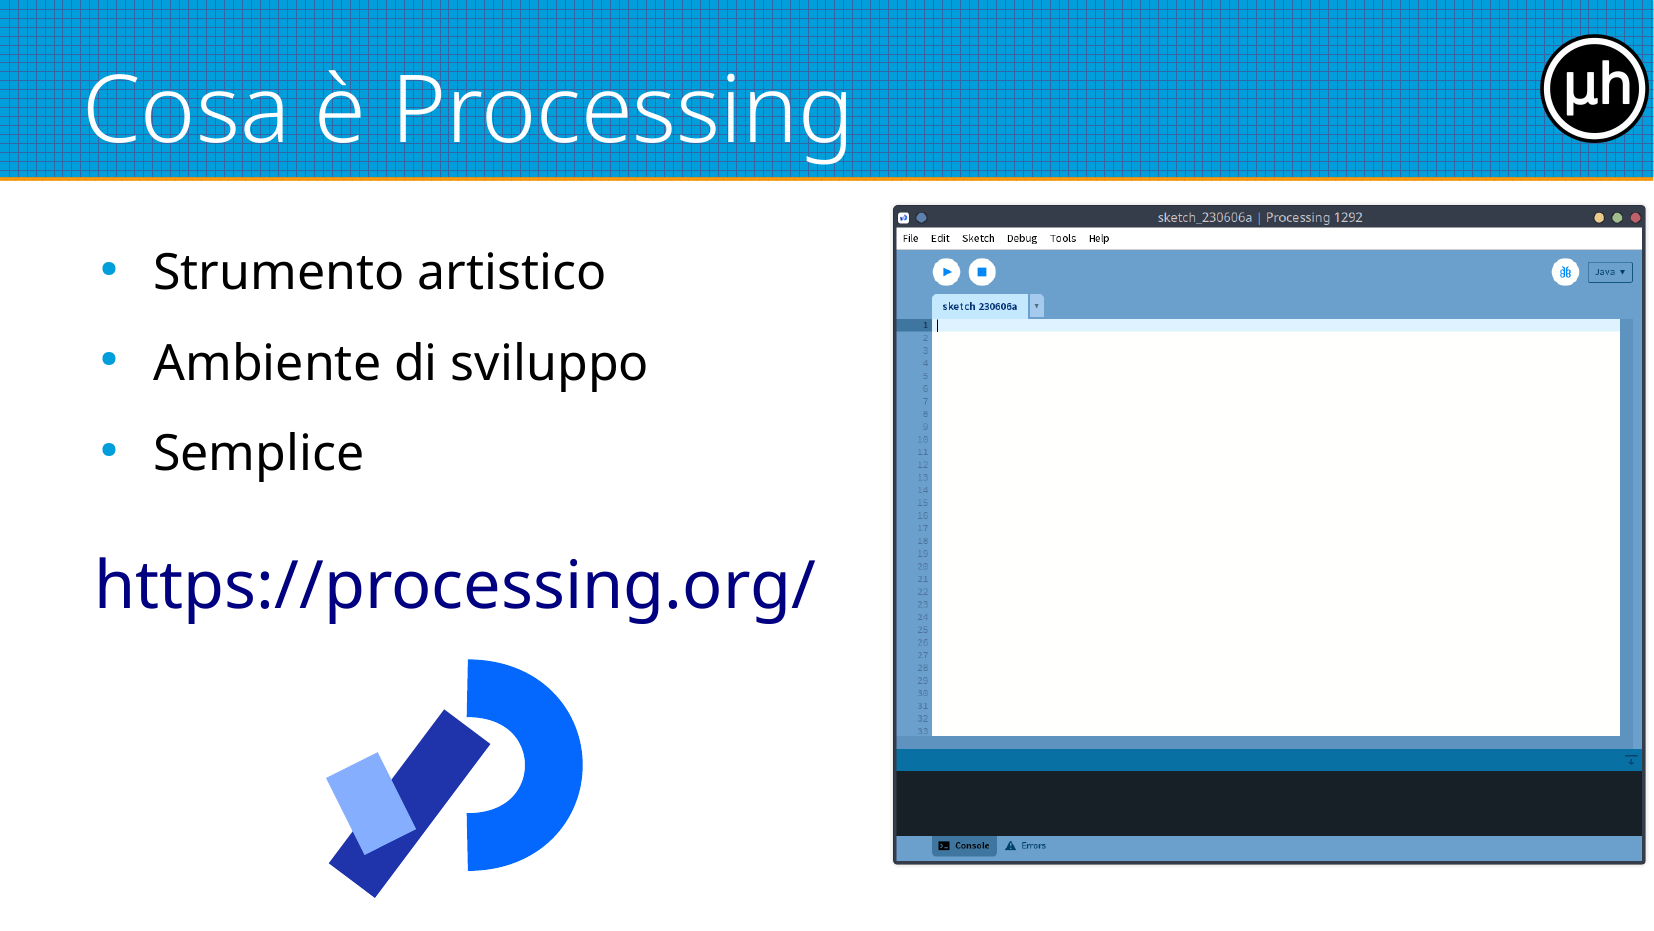

# Cosa è Processing
Strumento artistico
Ambiente di sviluppo
Semplice
https://processing.org/